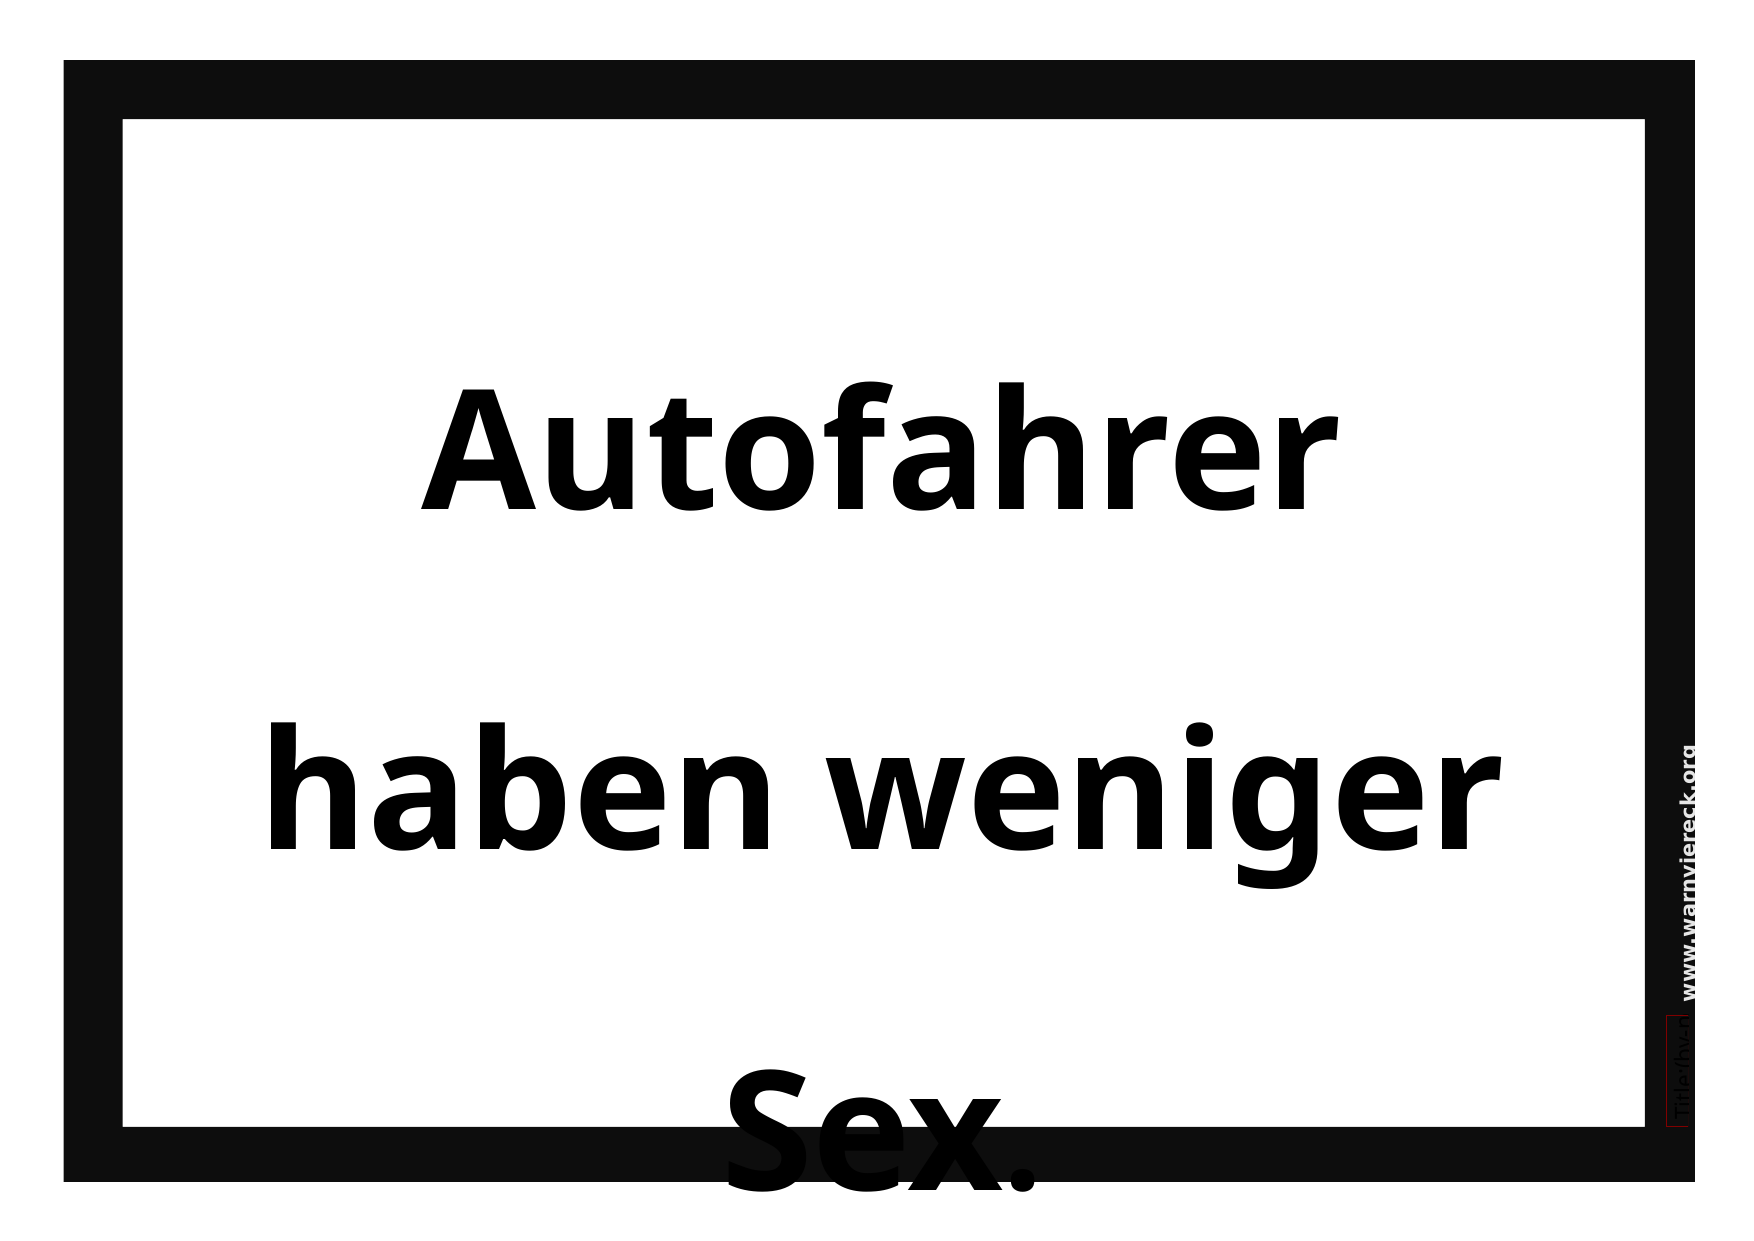

Autofahrer
haben weniger
Sex.
Gangschalten ist eine sexuelle Ersatzhandlung.